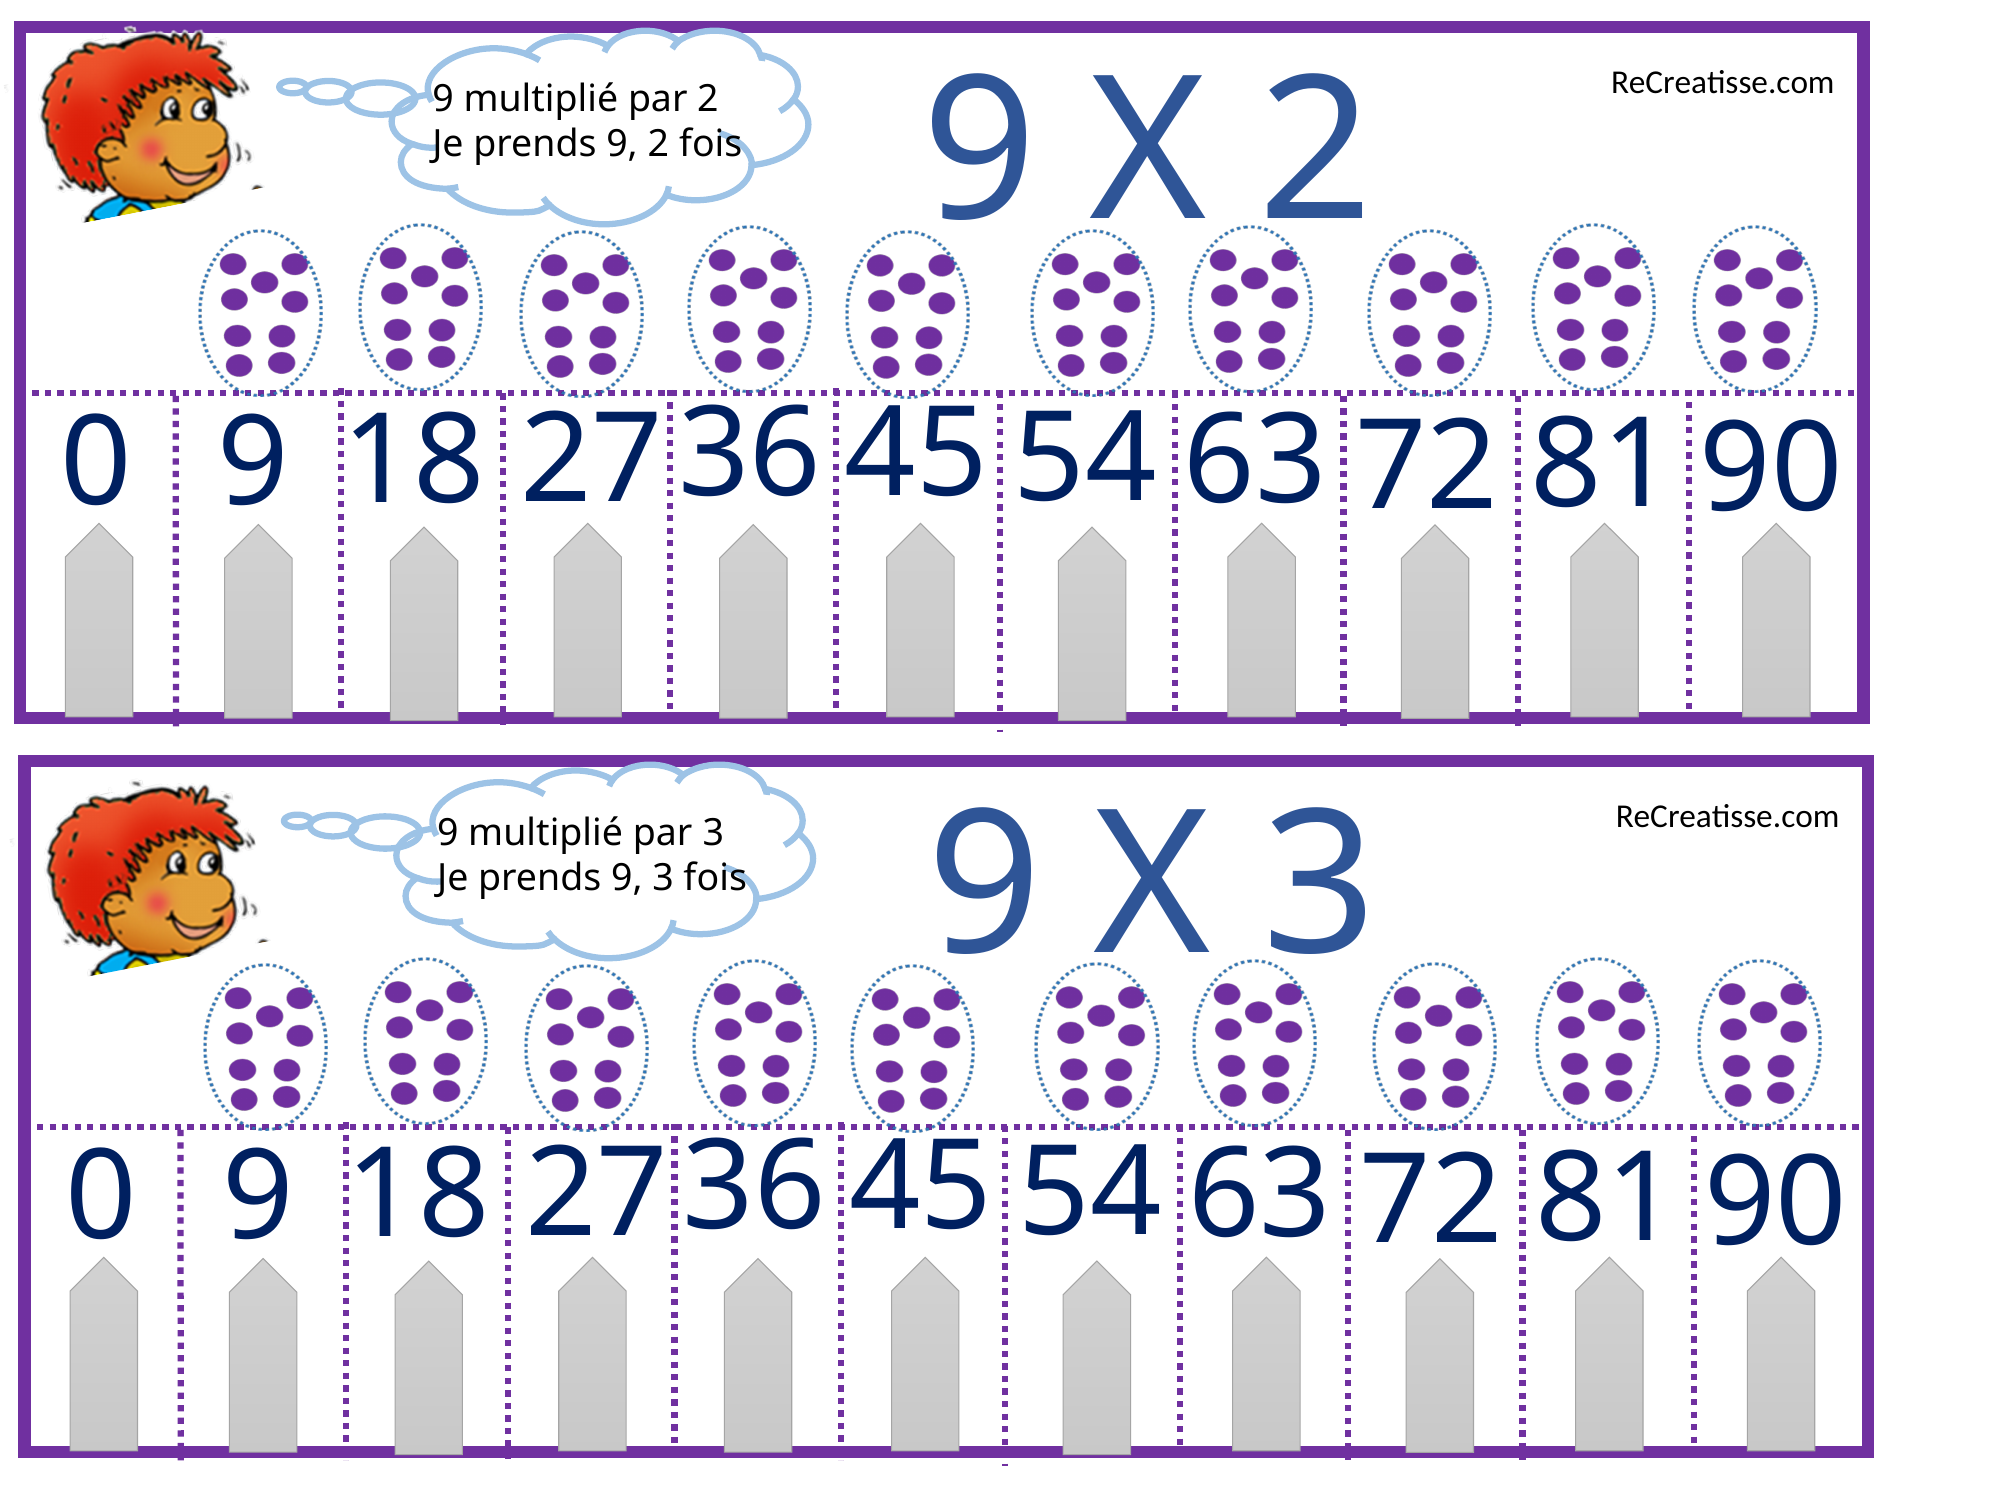

9 X 2
ReCreatisse.com
9 multiplié par 2
Je prends 9, 2 fois
36
45
54
27
63
18
0
9
81
72
90
9 X 3
ReCreatisse.com
9 multiplié par 3
Je prends 9, 3 fois
36
45
54
27
63
18
0
9
81
72
90